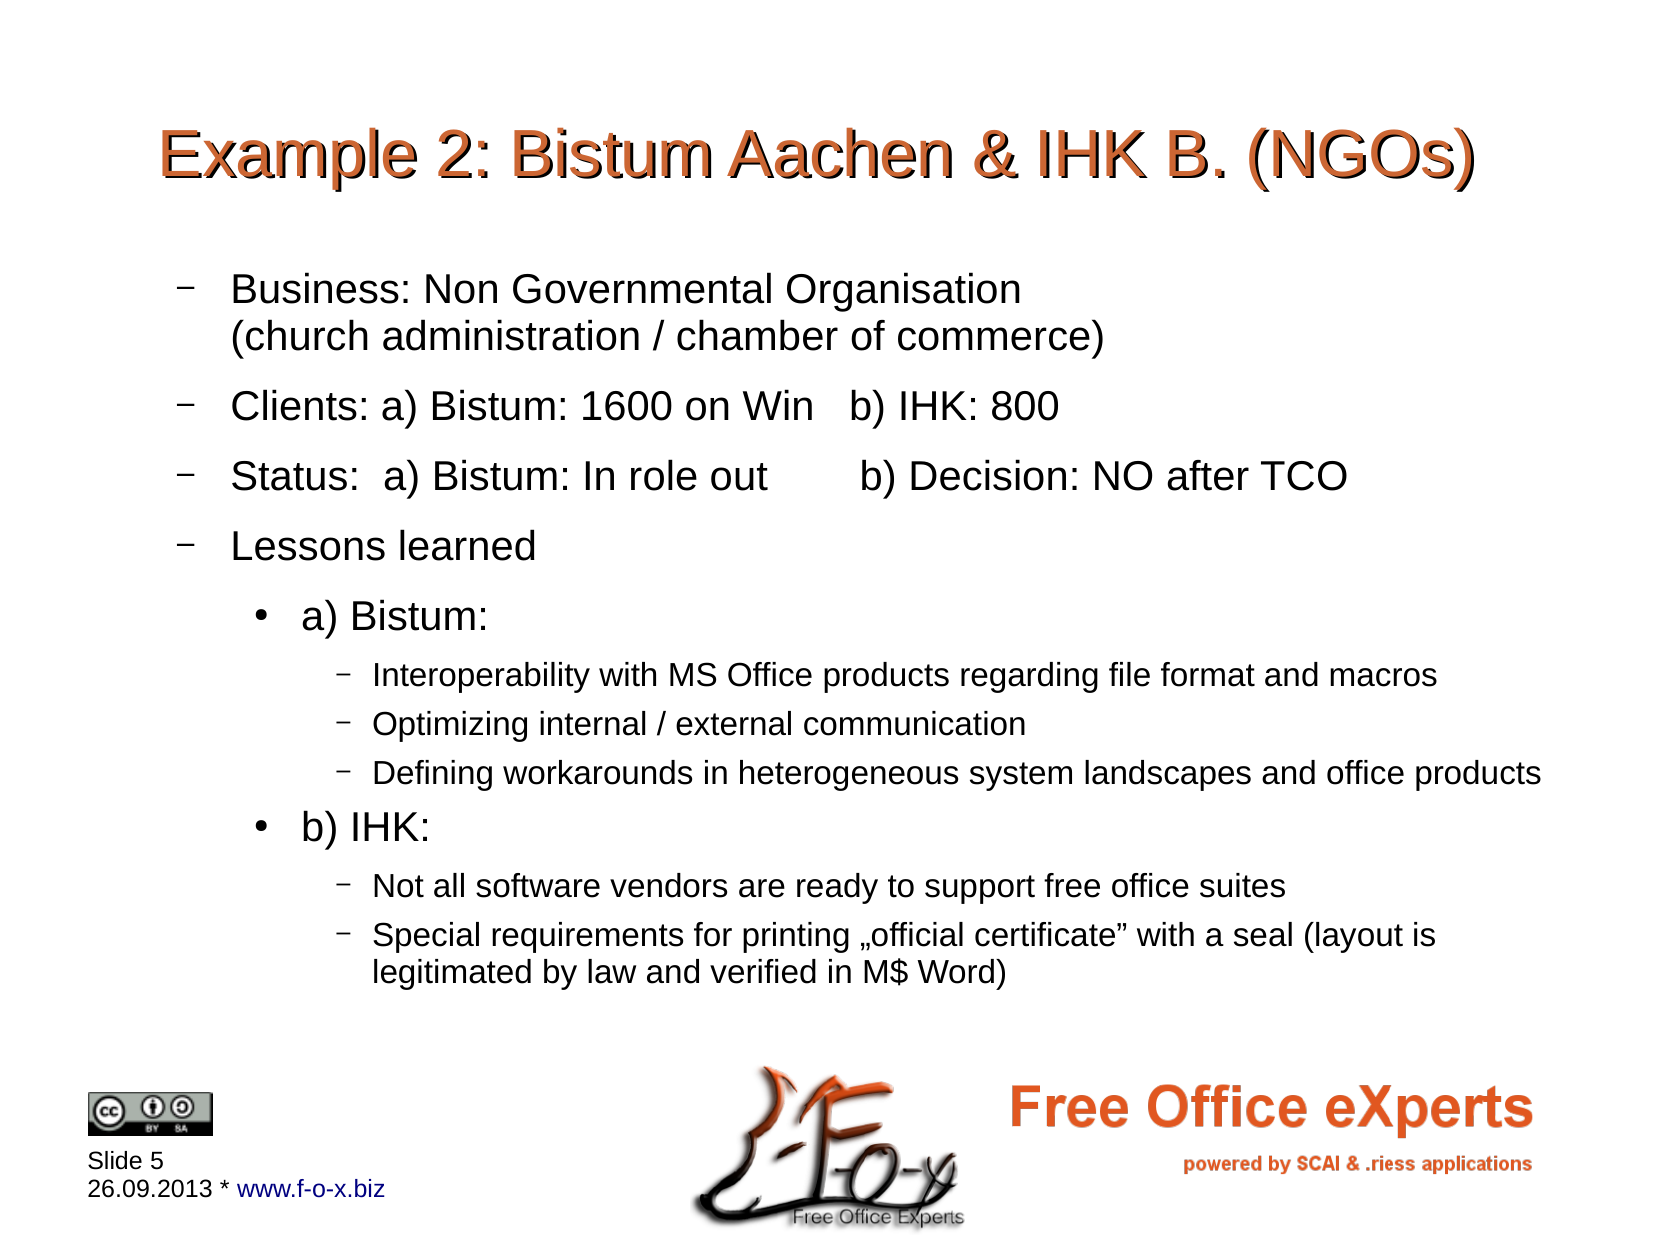

# Example 2: Bistum Aachen & IHK B. (NGOs)
Business: Non Governmental Organisation
(church administration / chamber of commerce)
Clients: a) Bistum: 1600 on Win b) IHK: 800
Status: a) Bistum: In role out b) Decision: NO after TCO
Lessons learned
a) Bistum:
Interoperability with MS Office products regarding file format and macros
Optimizing internal / external communication
Defining workarounds in heterogeneous system landscapes and office products
b) IHK:
Not all software vendors are ready to support free office suites
Special requirements for printing „official certificate” with a seal (layout is legitimated by law and verified in M$ Word)